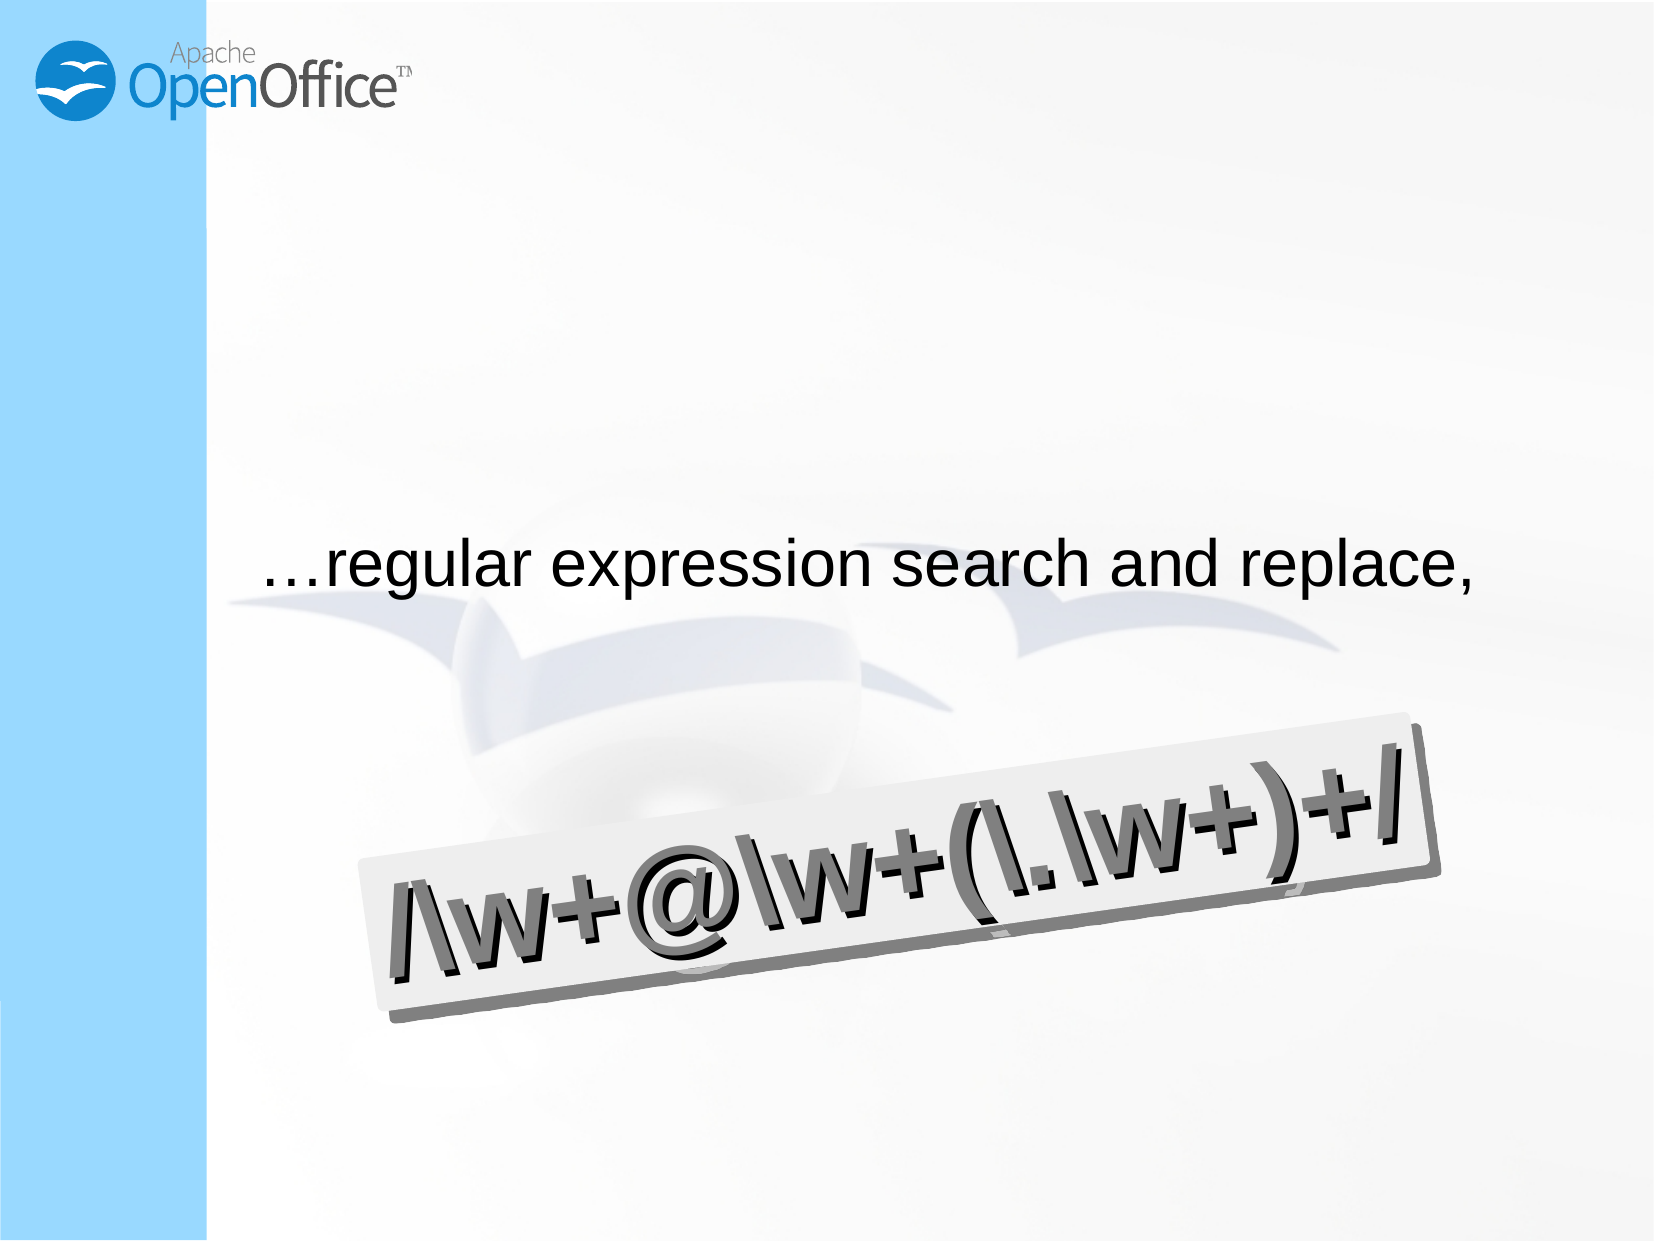

# …regular expression search and replace,
/\w+@\w+(\.\w+)+/